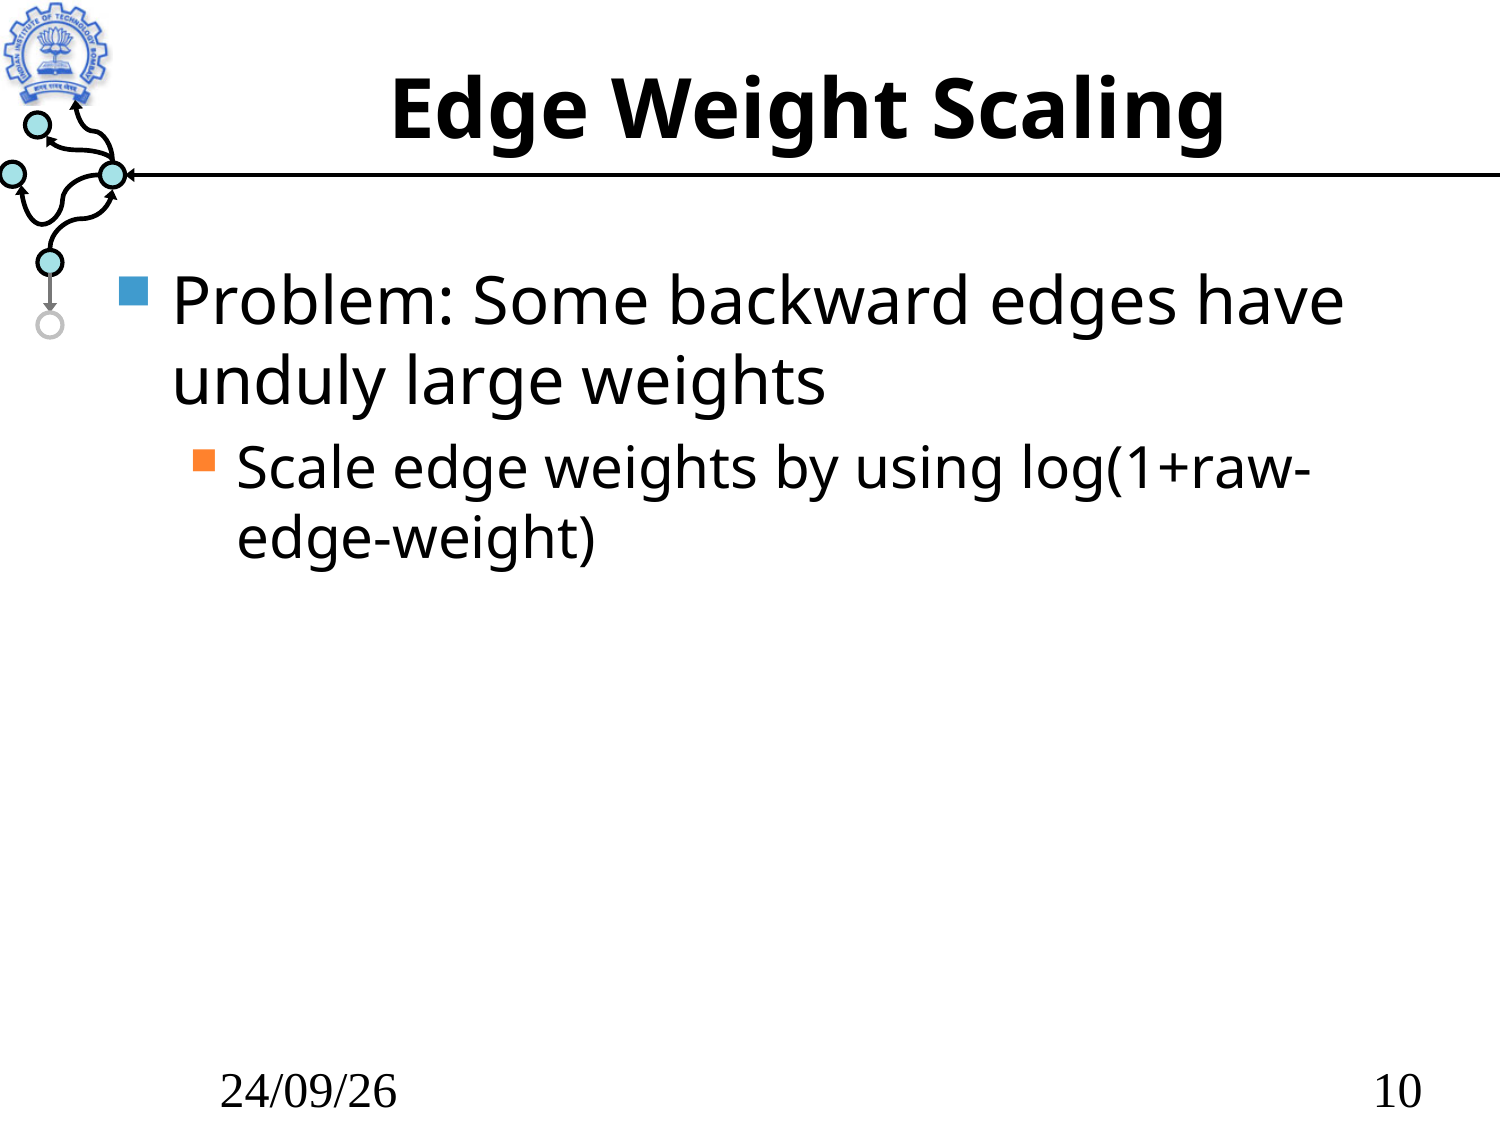

# Edge Weight Scaling
Problem: Some backward edges have unduly large weights
Scale edge weights by using log(1+raw-edge-weight)
10